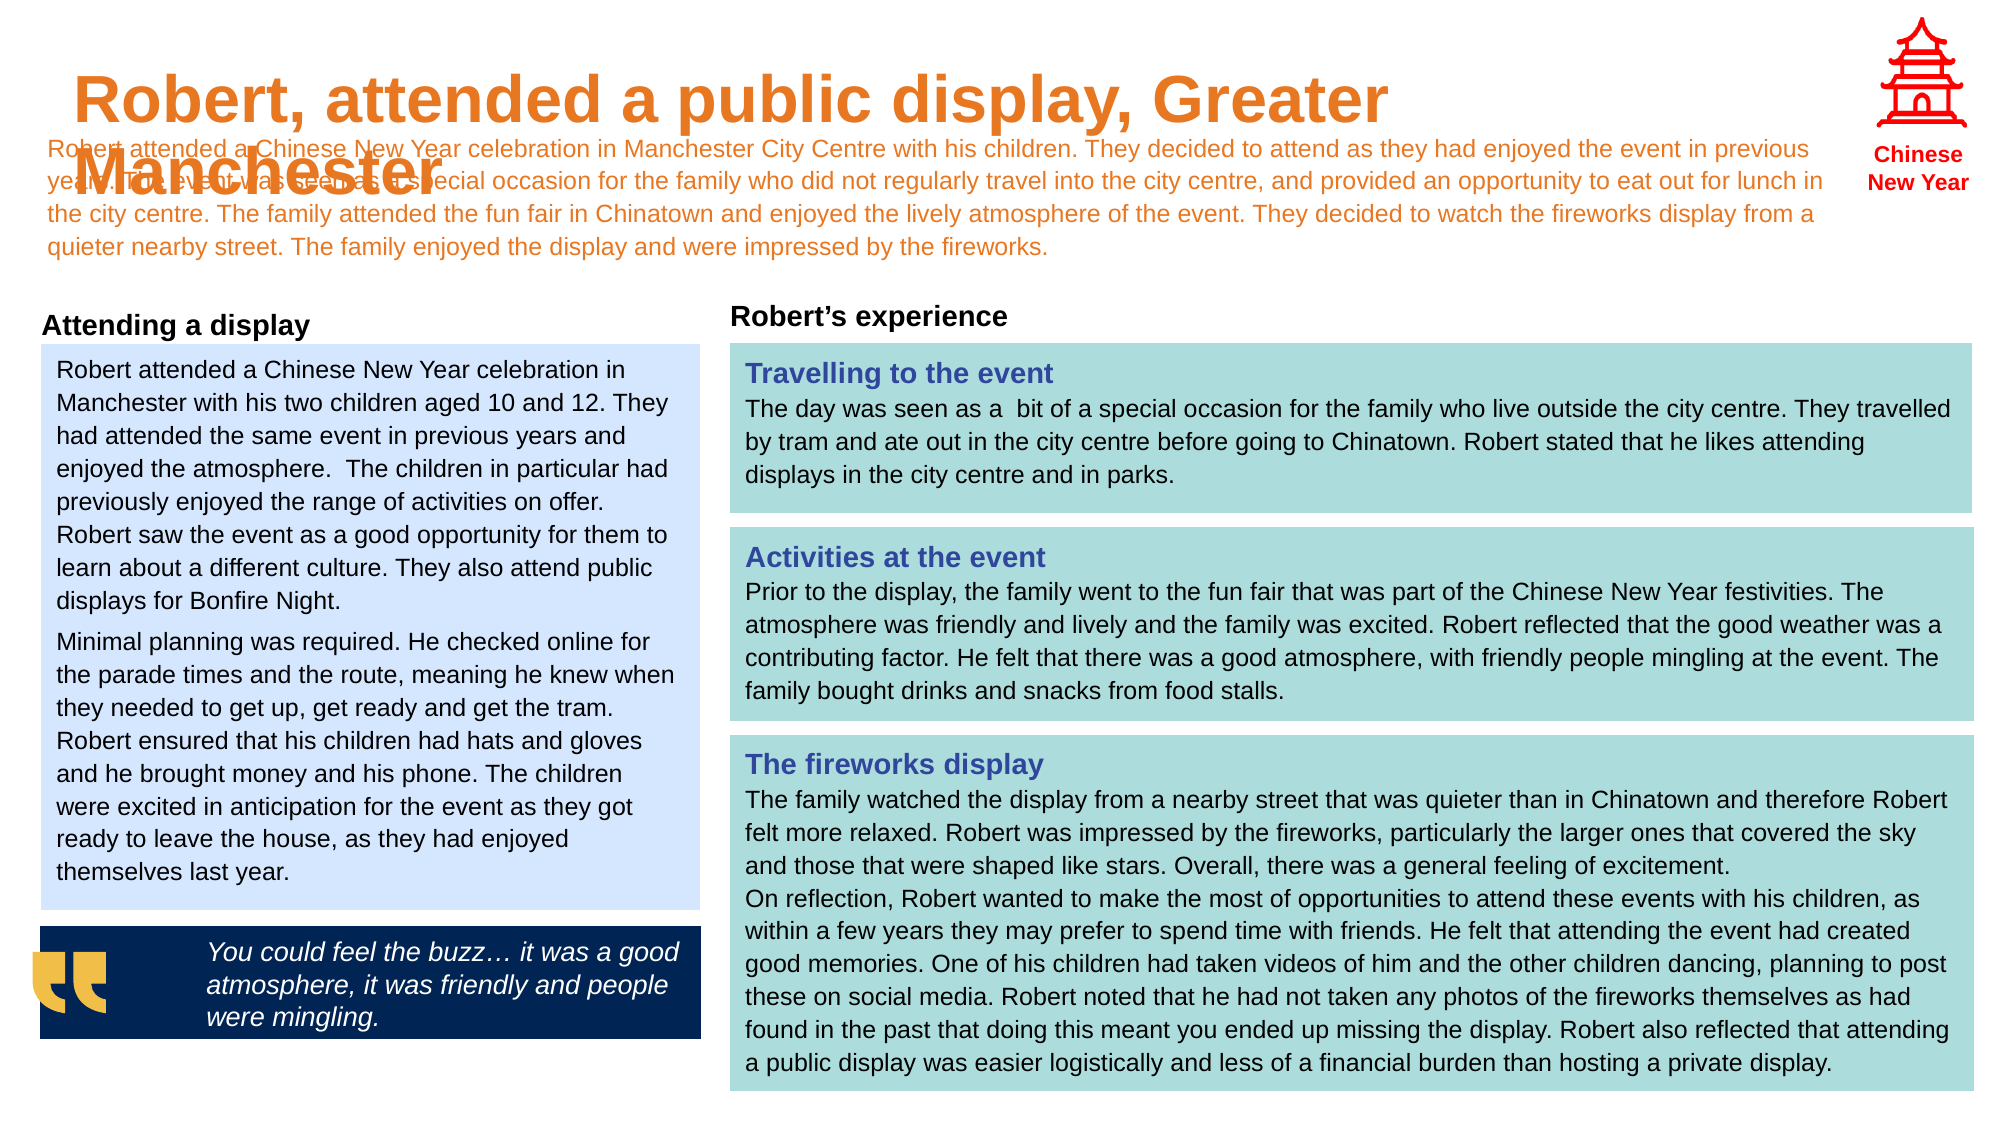

# Robert, attended a public display, Greater Manchester
Robert attended a Chinese New Year celebration in Manchester City Centre with his children. They decided to attend as they had enjoyed the event in previous years. The event was seen as a special occasion for the family who did not regularly travel into the city centre, and provided an opportunity to eat out for lunch in the city centre. The family attended the fun fair in Chinatown and enjoyed the lively atmosphere of the event. They decided to watch the fireworks display from a quieter nearby street. The family enjoyed the display and were impressed by the fireworks.
Chinese New Year
Robert’s experience
Attending a display
Robert attended a Chinese New Year celebration in Manchester with his two children aged 10 and 12. They had attended the same event in previous years and enjoyed the atmosphere. The children in particular had previously enjoyed the range of activities on offer. Robert saw the event as a good opportunity for them to learn about a different culture. They also attend public displays for Bonfire Night.
Minimal planning was required. He checked online for the parade times and the route, meaning he knew when they needed to get up, get ready and get the tram. Robert ensured that his children had hats and gloves and he brought money and his phone. The children were excited in anticipation for the event as they got ready to leave the house, as they had enjoyed themselves last year.
Travelling to the event
The day was seen as a bit of a special occasion for the family who live outside the city centre. They travelled by tram and ate out in the city centre before going to Chinatown. Robert stated that he likes attending displays in the city centre and in parks.
Activities at the event
Prior to the display, the family went to the fun fair that was part of the Chinese New Year festivities. The atmosphere was friendly and lively and the family was excited. Robert reflected that the good weather was a contributing factor. He felt that there was a good atmosphere, with friendly people mingling at the event. The family bought drinks and snacks from food stalls.
The fireworks display
The family watched the display from a nearby street that was quieter than in Chinatown and therefore Robert felt more relaxed. Robert was impressed by the fireworks, particularly the larger ones that covered the sky and those that were shaped like stars. Overall, there was a general feeling of excitement.
On reflection, Robert wanted to make the most of opportunities to attend these events with his children, as within a few years they may prefer to spend time with friends. He felt that attending the event had created good memories. One of his children had taken videos of him and the other children dancing, planning to post these on social media. Robert noted that he had not taken any photos of the fireworks themselves as had found in the past that doing this meant you ended up missing the display. Robert also reflected that attending a public display was easier logistically and less of a financial burden than hosting a private display.
You could feel the buzz… it was a good atmosphere, it was friendly and people were mingling.